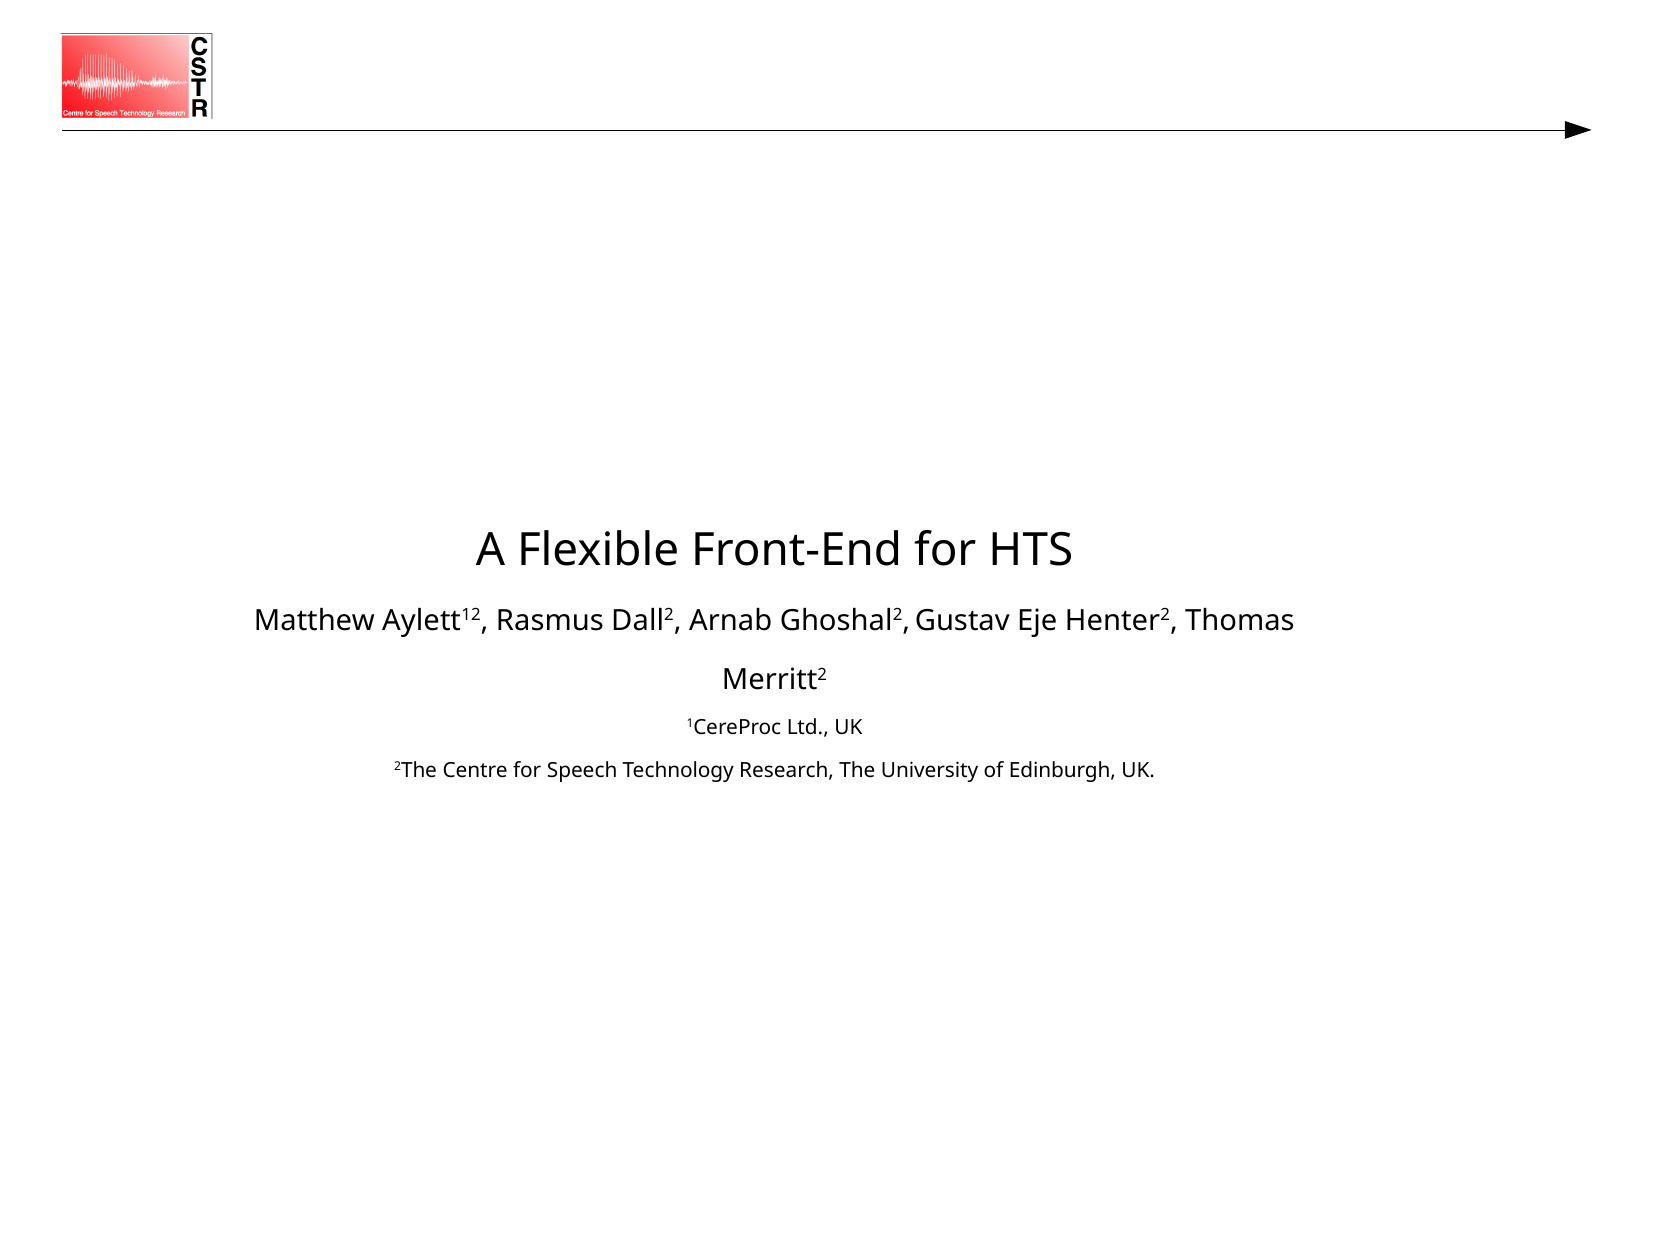

A Flexible Front-End for HTS
Matthew Aylett12, Rasmus Dall2, Arnab Ghoshal2, Gustav Eje Henter2, Thomas Merritt2
1CereProc Ltd., UK
2The Centre for Speech Technology Research, The University of Edinburgh, UK.